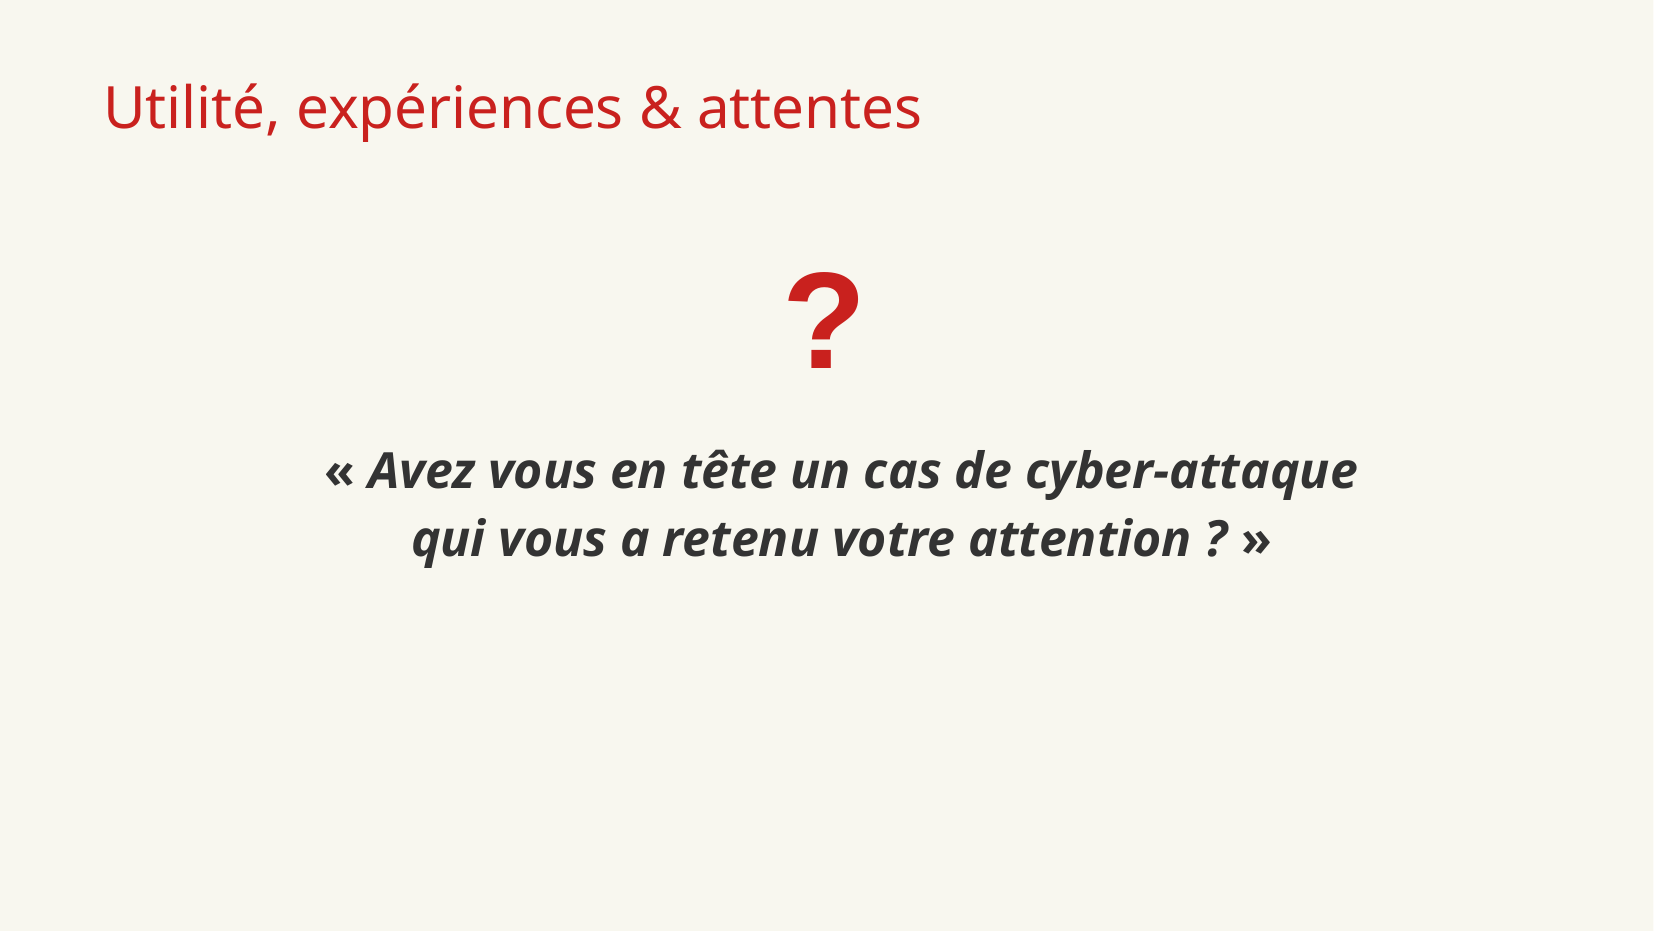

Utilité, expériences & attentes
?
« Avez vous en tête un cas de cyber-attaque
qui vous a retenu votre attention ? »